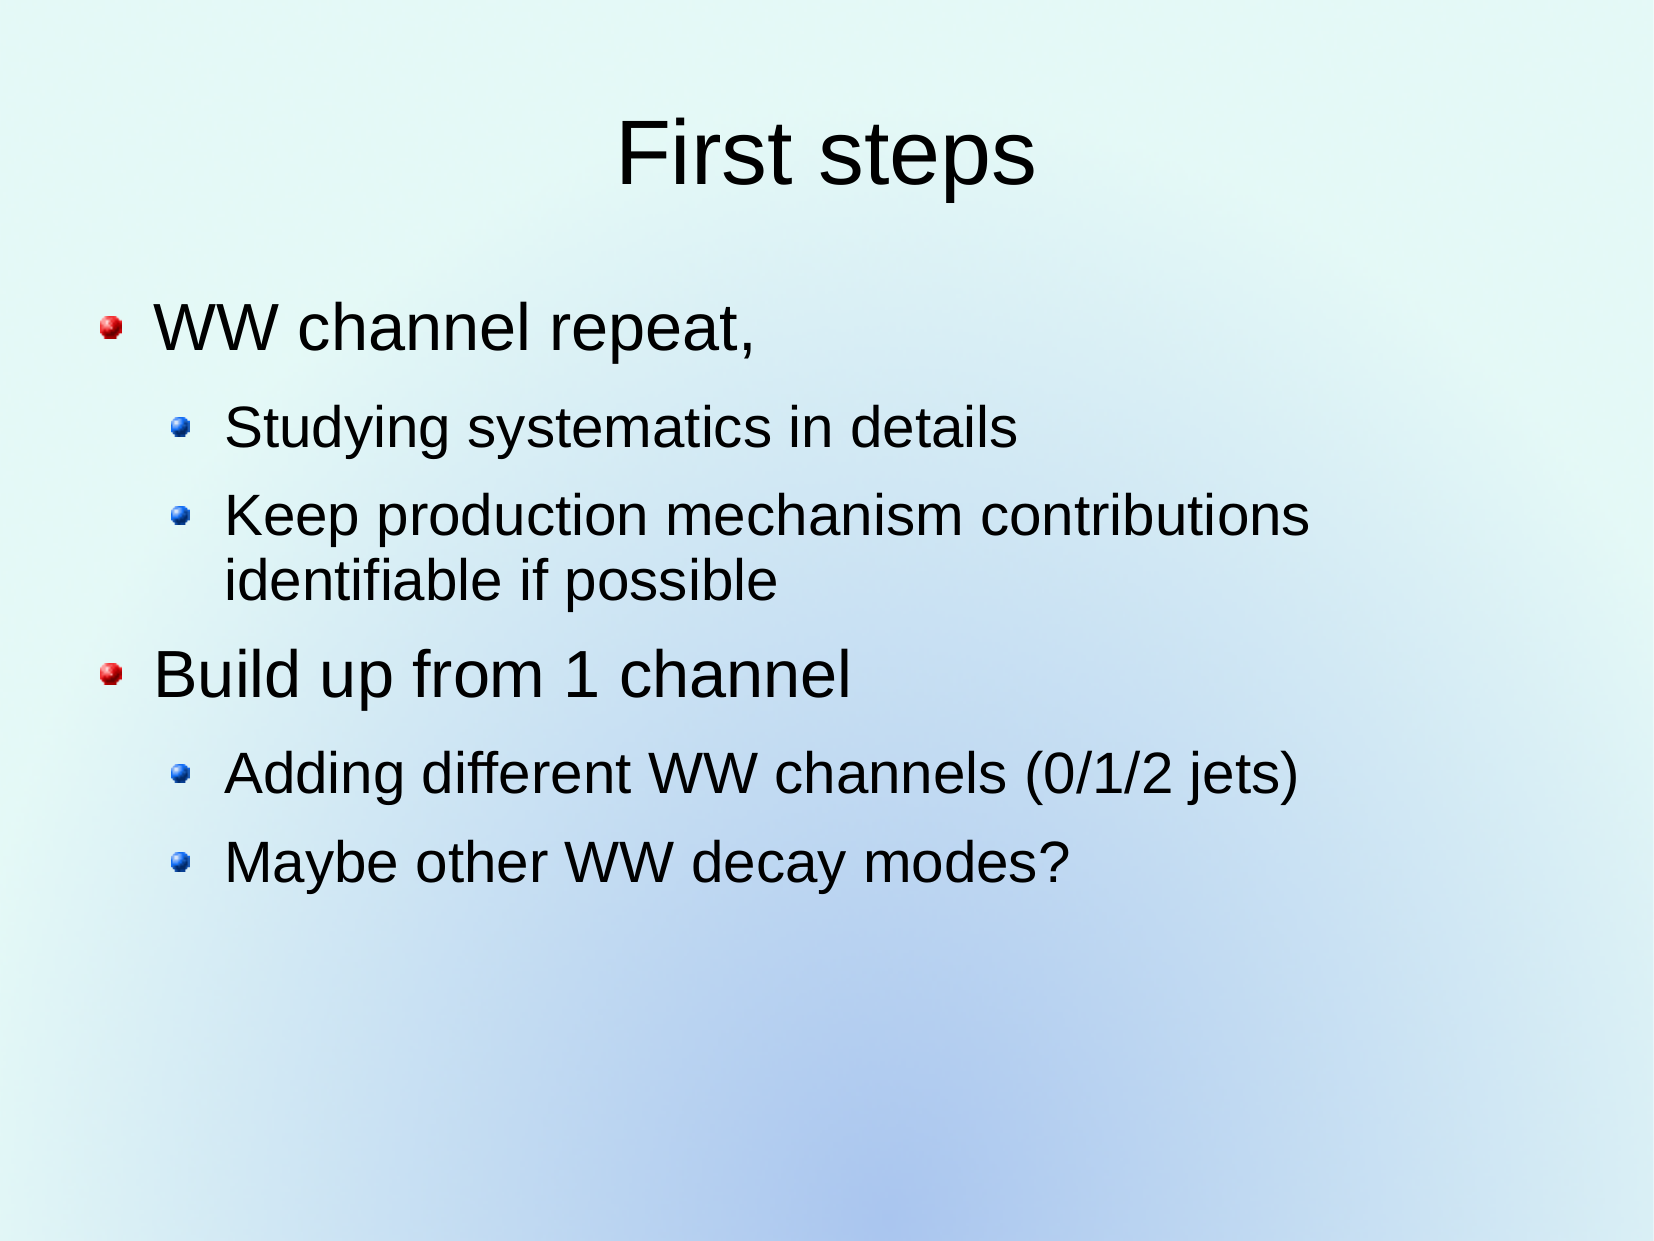

# First steps
WW channel repeat,
Studying systematics in details
Keep production mechanism contributions identifiable if possible
Build up from 1 channel
Adding different WW channels (0/1/2 jets)
Maybe other WW decay modes?